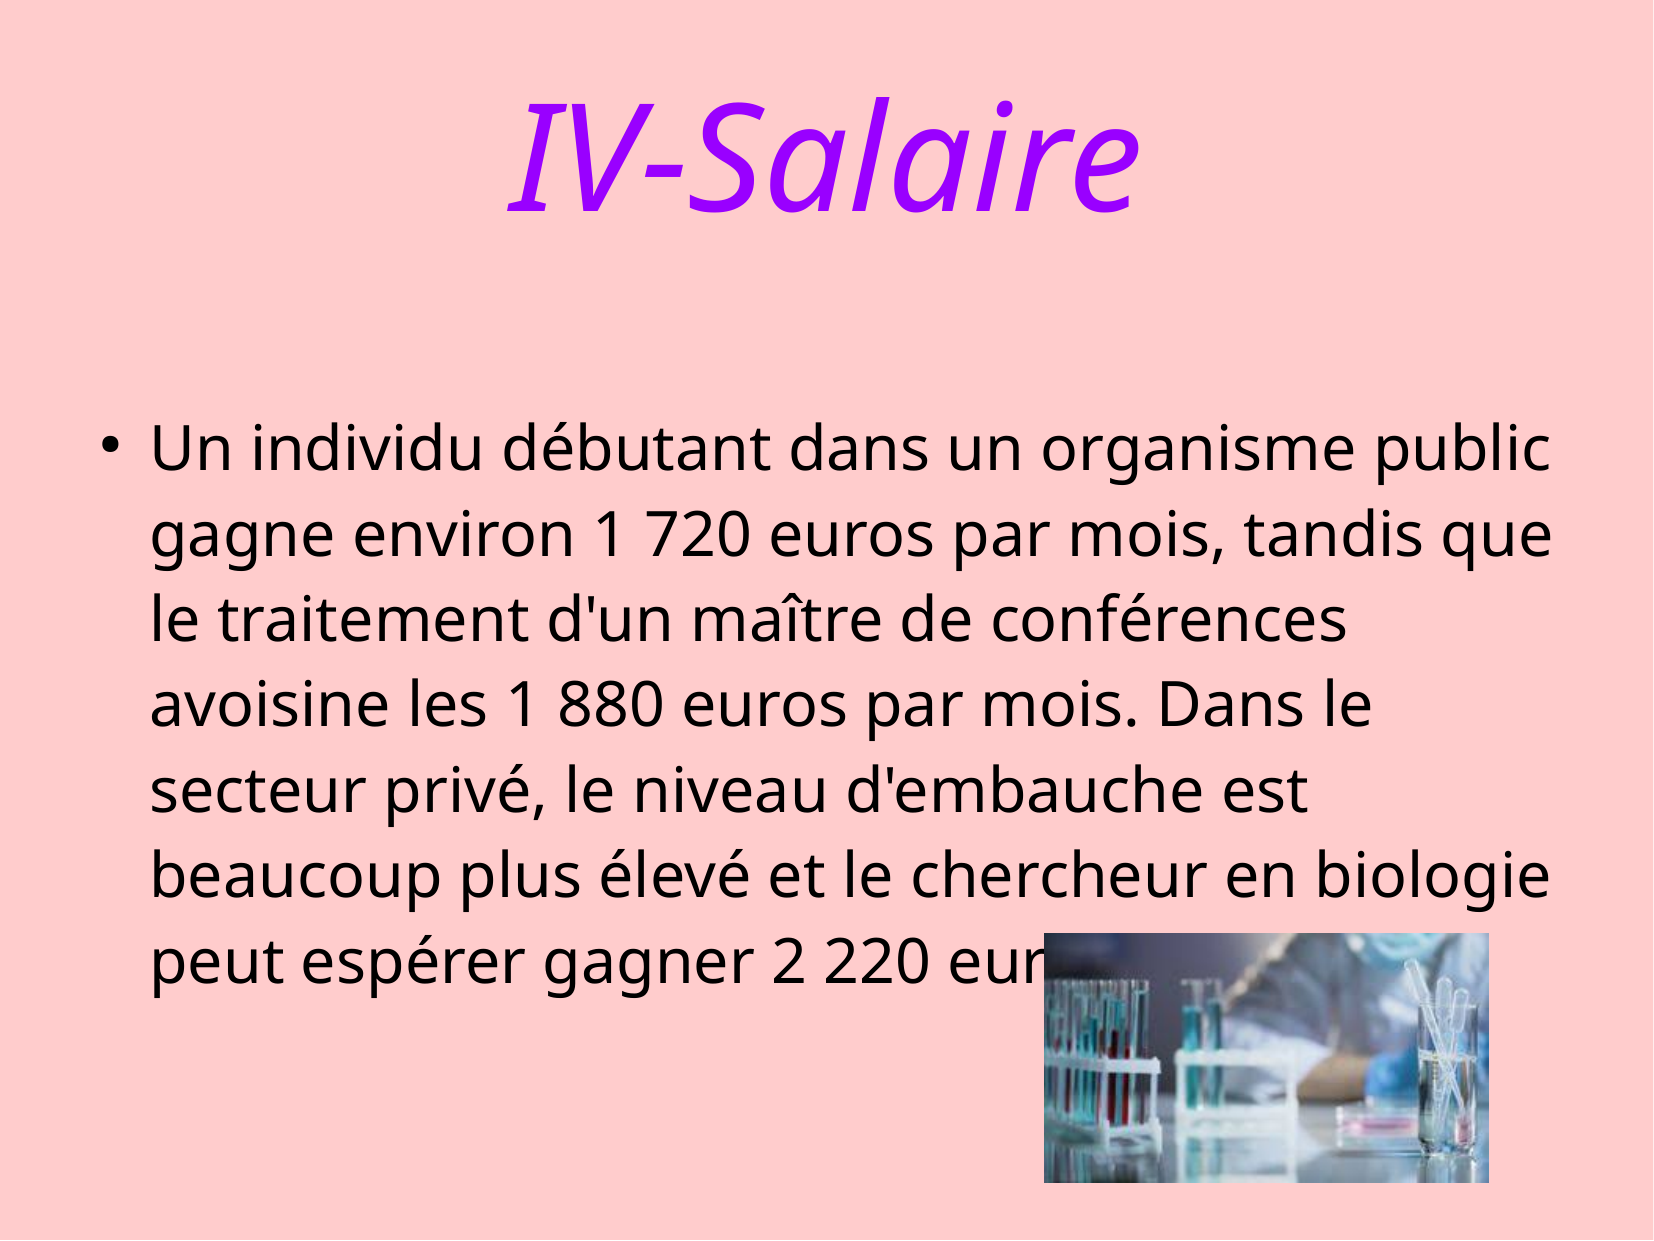

# IV-Salaire
Un individu débutant dans un organisme public gagne environ 1 720 euros par mois, tandis que le traitement d'un maître de conférences avoisine les 1 880 euros par mois. Dans le secteur privé, le niveau d'embauche est beaucoup plus élevé et le chercheur en biologie peut espérer gagner 2 220 euros par mois.